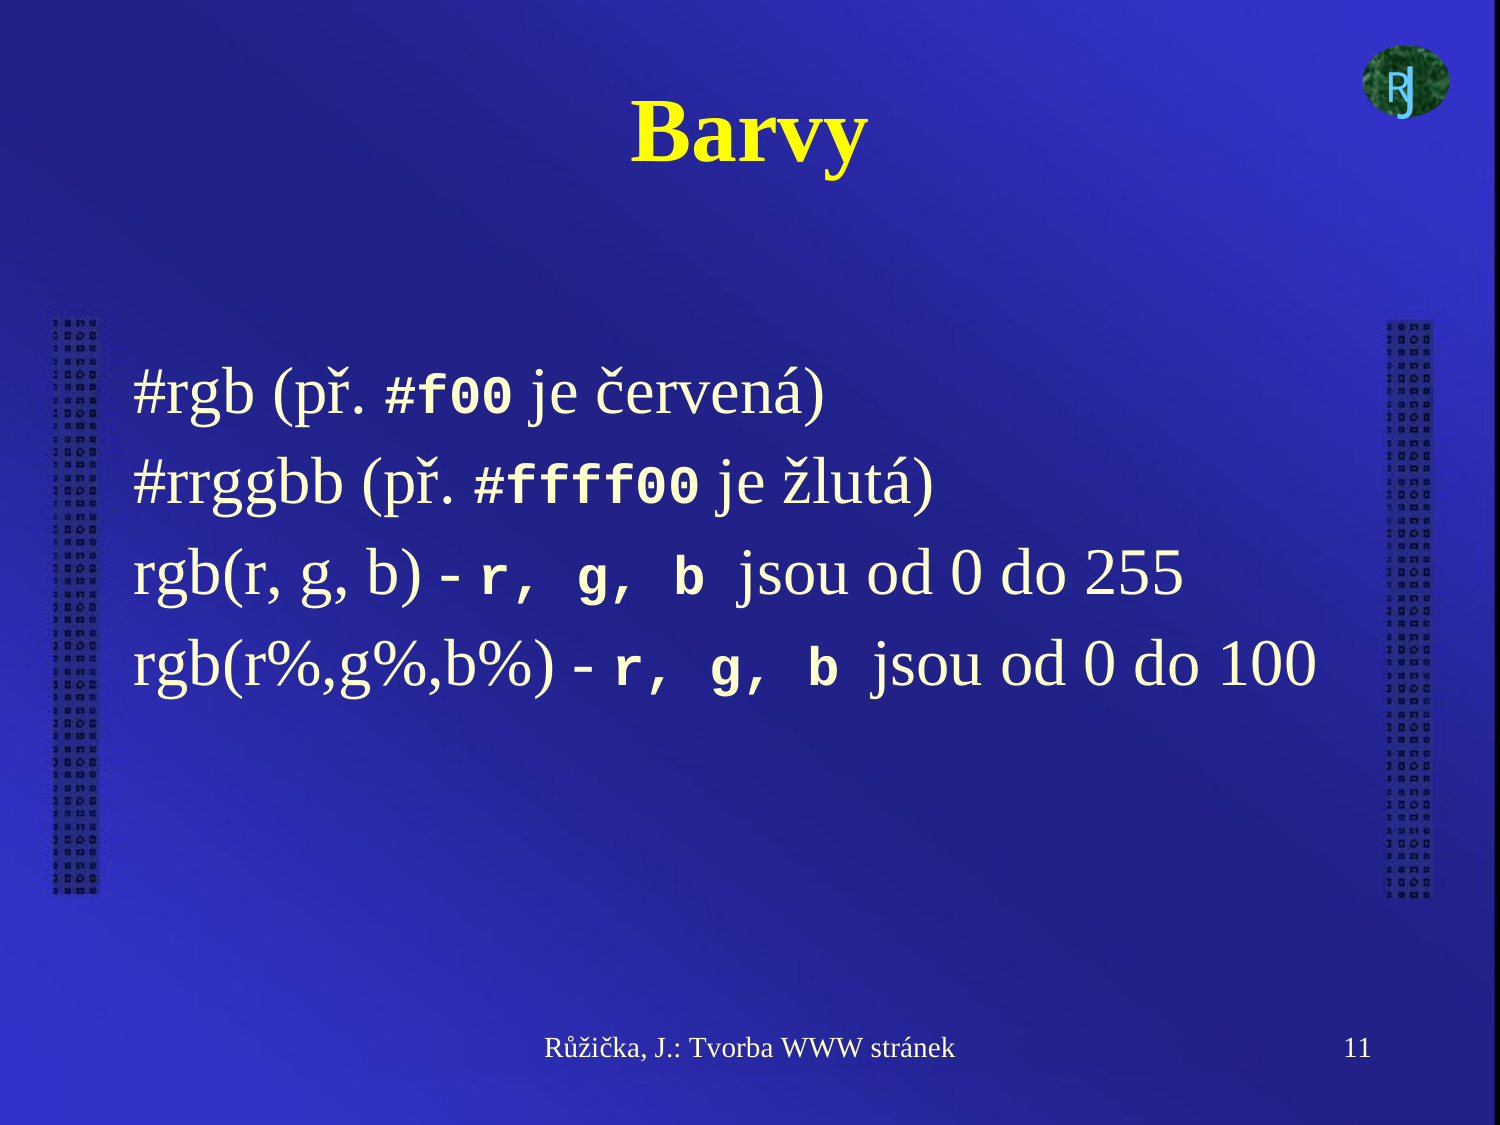

# Barvy
J
R
#rgb (př. #f00 je červená)
#rrggbb (př. #ffff00 je žlutá)
rgb(r, g, b) - r, g, b jsou od 0 do 255
rgb(r%,g%,b%) - r, g, b jsou od 0 do 100
Růžička, J.: Tvorba WWW stránek